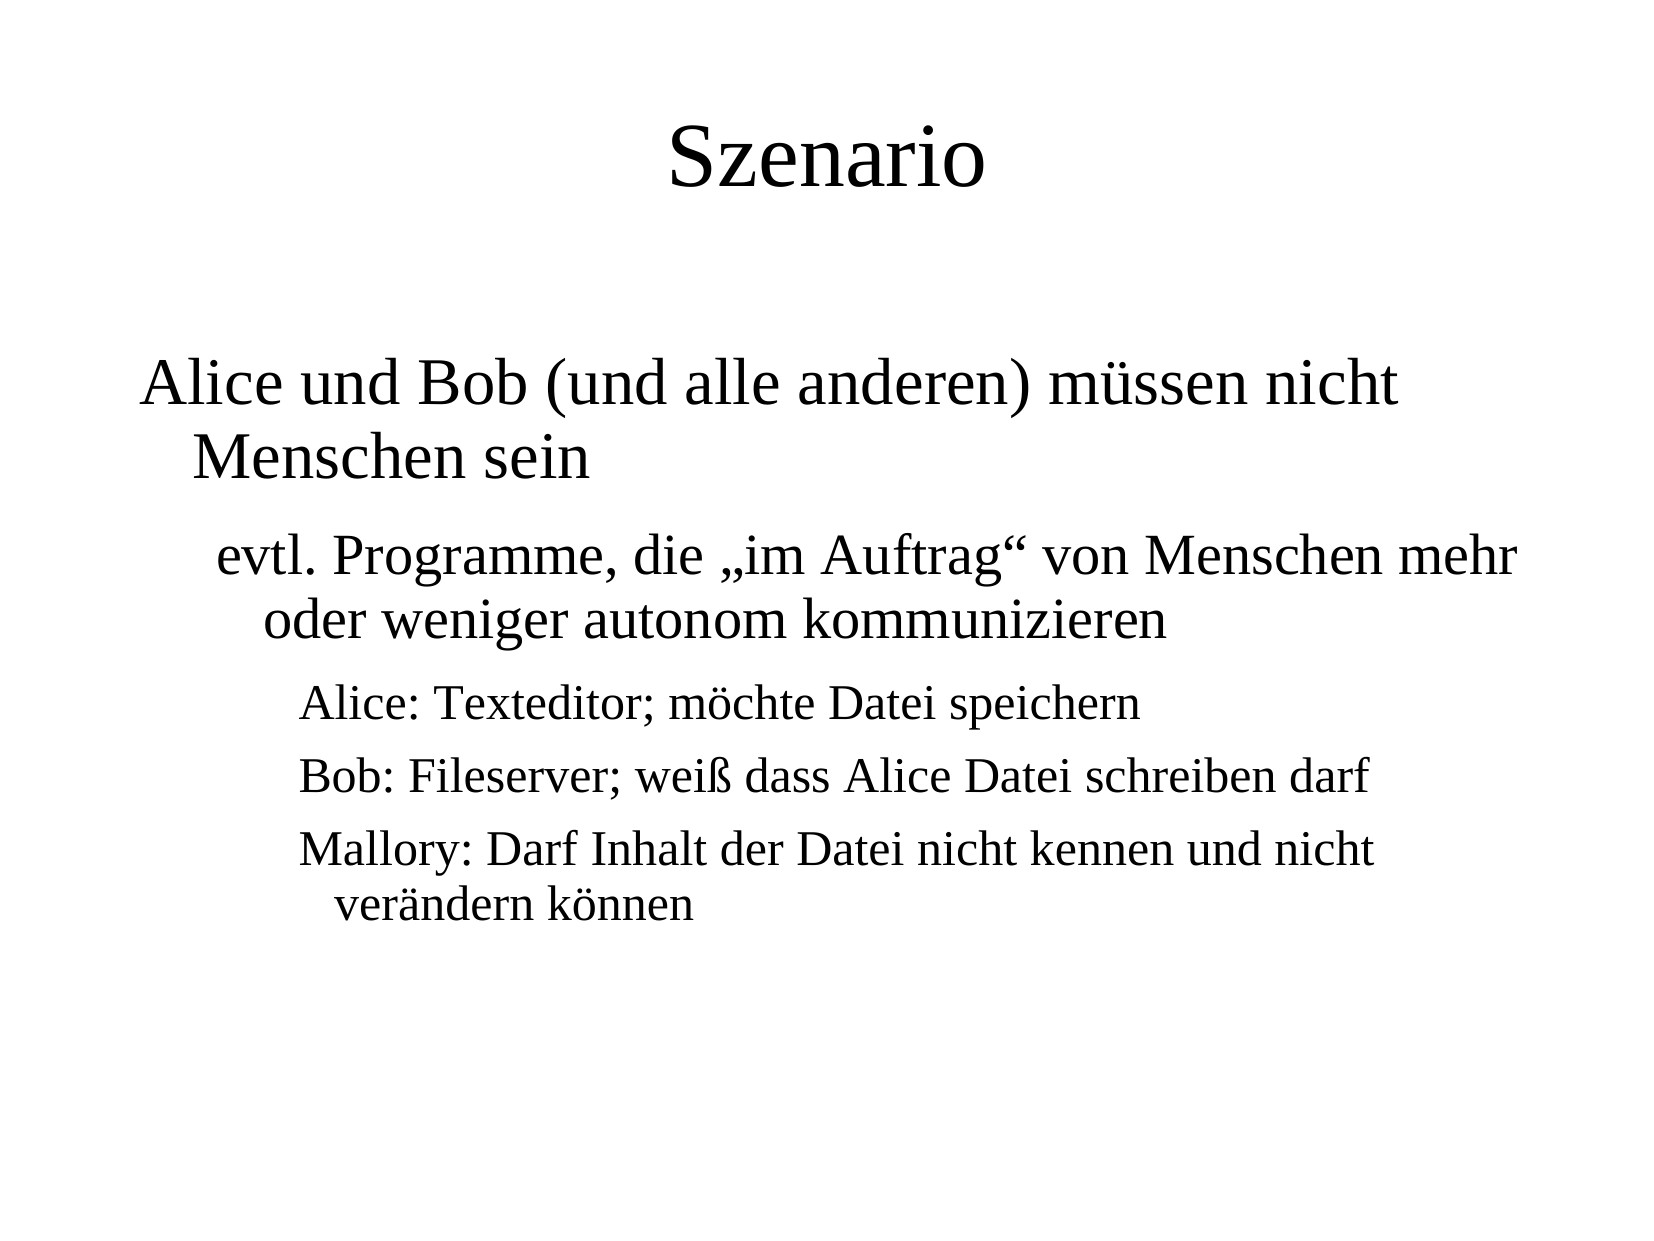

# Szenario
Alice und Bob (und alle anderen) müssen nicht Menschen sein
evtl. Programme, die „im Auftrag“ von Menschen mehr oder weniger autonom kommunizieren
Alice: Texteditor; möchte Datei speichern
Bob: Fileserver; weiß dass Alice Datei schreiben darf
Mallory: Darf Inhalt der Datei nicht kennen und nicht verändern können